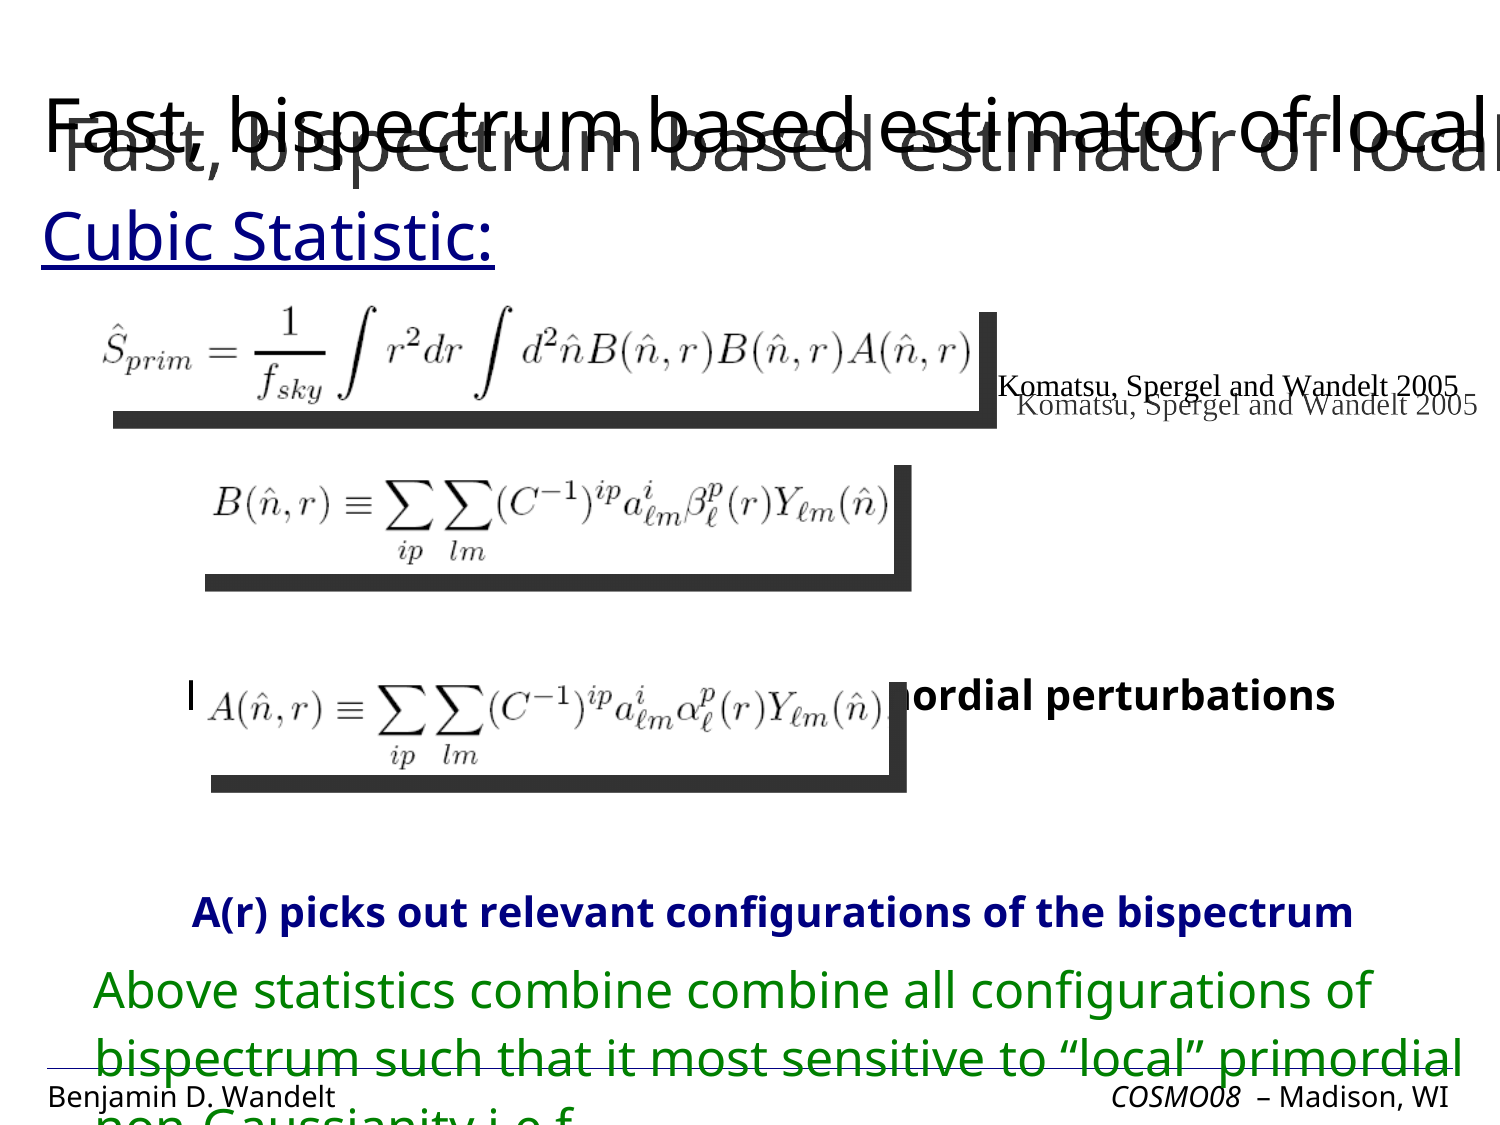

# Cubic Statistic:
 B(r) is a map of reconstructed primordial perturbations
 A(r) picks out relevant configurations of the bispectrum
 Above statistics combine combine all configurations of bispectrum such that it most sensitive to “local” primordial non-Gaussianity i.e fNL`
Fast, bispectrum based estimator of local fNL
Komatsu, Spergel and Wandelt 2005
August 2, 2008